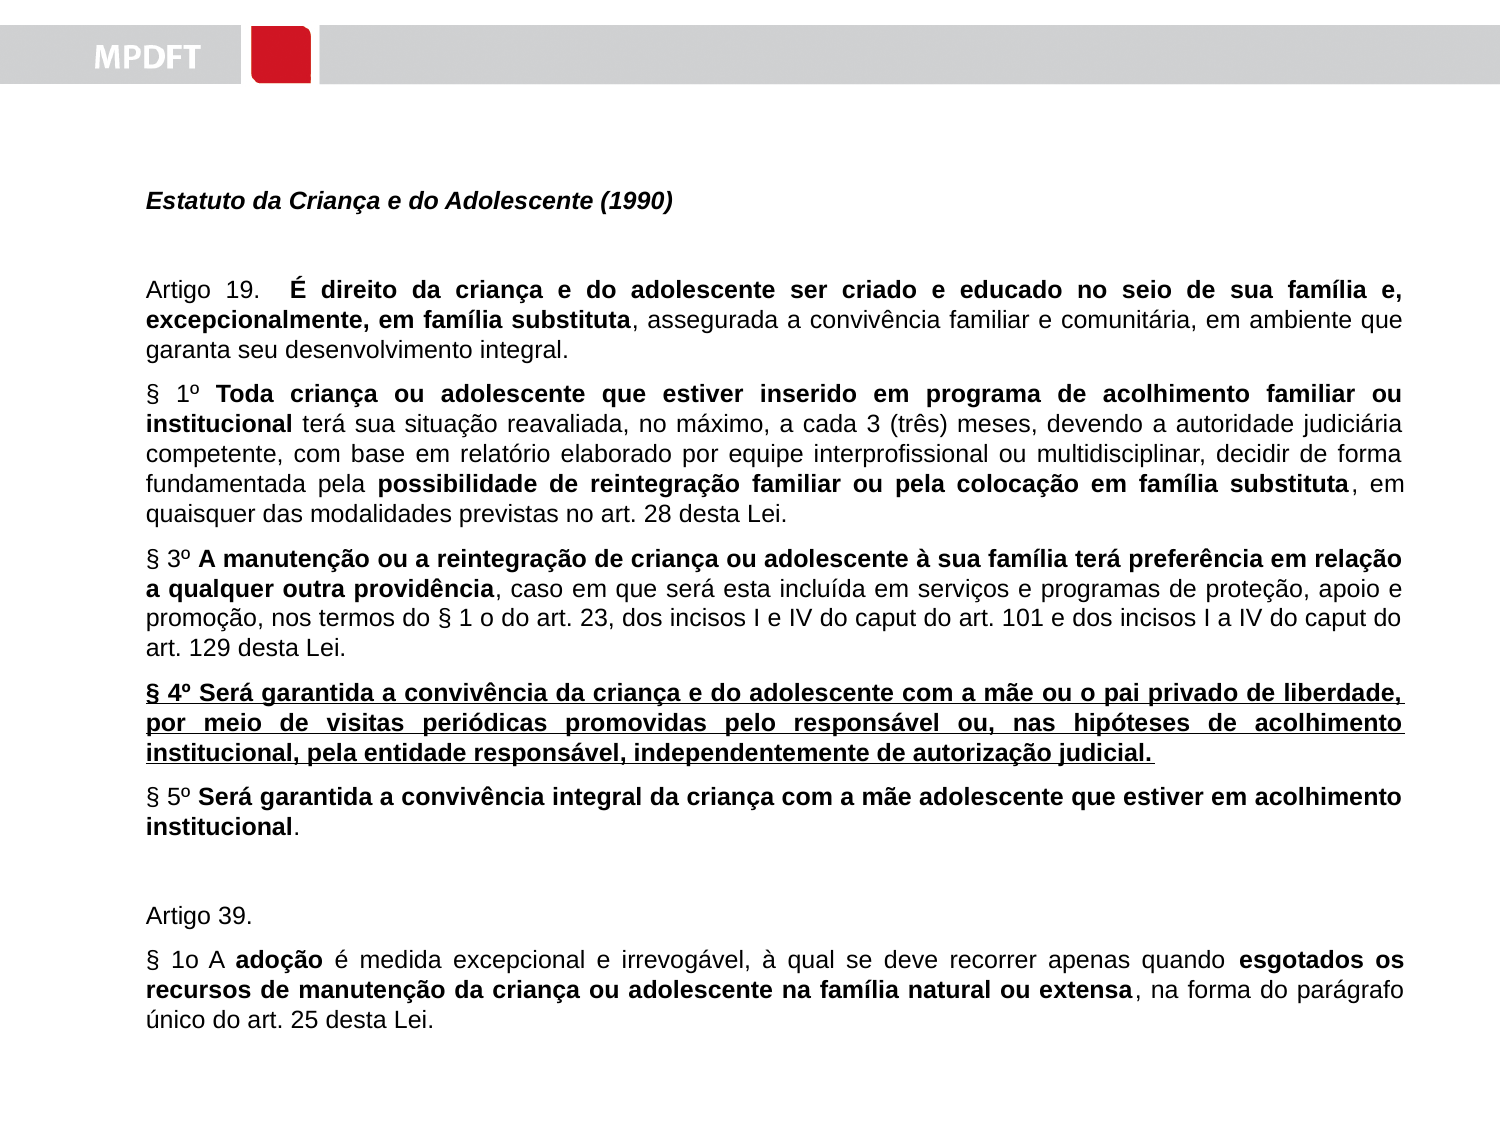

Estatuto da Criança e do Adolescente (1990)
Artigo 19. É direito da criança e do adolescente ser criado e educado no seio de sua família e, excepcionalmente, em família substituta, assegurada a convivência familiar e comunitária, em ambiente que garanta seu desenvolvimento integral.
§ 1º Toda criança ou adolescente que estiver inserido em programa de acolhimento familiar ou institucional terá sua situação reavaliada, no máximo, a cada 3 (três) meses, devendo a autoridade judiciária competente, com base em relatório elaborado por equipe interprofissional ou multidisciplinar, decidir de forma fundamentada pela possibilidade de reintegração familiar ou pela colocação em família substituta, em quaisquer das modalidades previstas no art. 28 desta Lei.
§ 3º A manutenção ou a reintegração de criança ou adolescente à sua família terá preferência em relação a qualquer outra providência, caso em que será esta incluída em serviços e programas de proteção, apoio e promoção, nos termos do § 1 o do art. 23, dos incisos I e IV do caput do art. 101 e dos incisos I a IV do caput do art. 129 desta Lei.
§ 4º Será garantida a convivência da criança e do adolescente com a mãe ou o pai privado de liberdade, por meio de visitas periódicas promovidas pelo responsável ou, nas hipóteses de acolhimento institucional, pela entidade responsável, independentemente de autorização judicial.
§ 5º Será garantida a convivência integral da criança com a mãe adolescente que estiver em acolhimento institucional.
Artigo 39.
§ 1o A adoção é medida excepcional e irrevogável, à qual se deve recorrer apenas quando esgotados os recursos de manutenção da criança ou adolescente na família natural ou extensa, na forma do parágrafo único do art. 25 desta Lei.